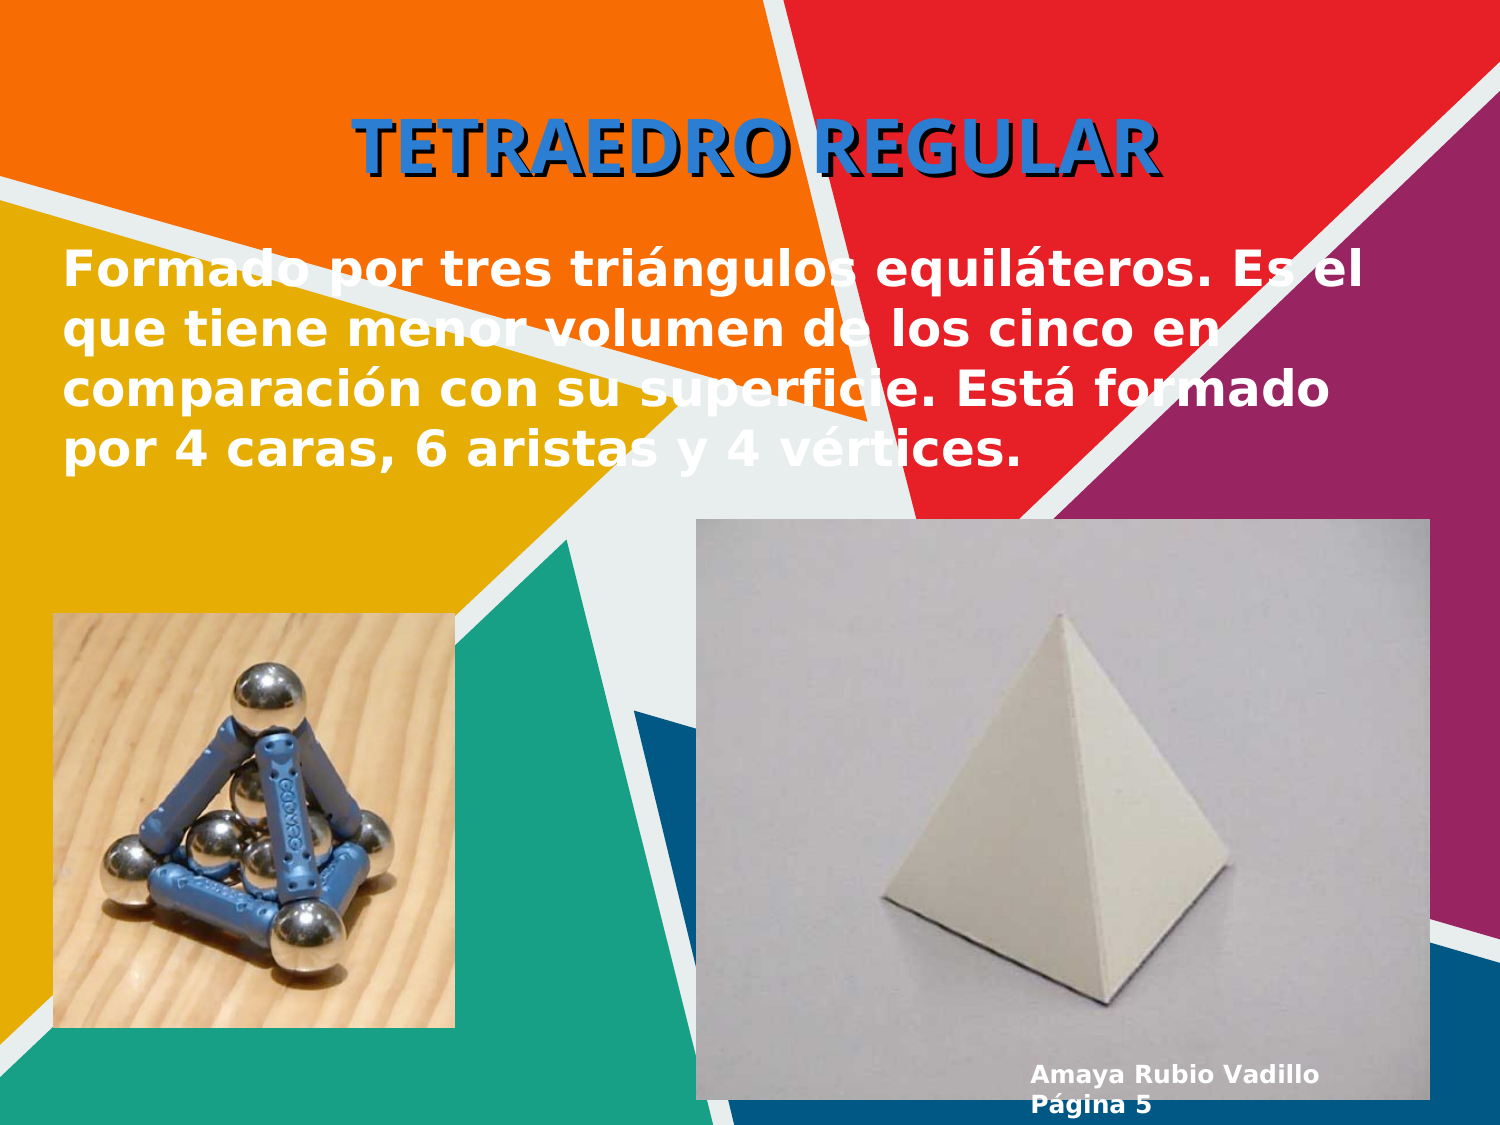

# TETRAEDRO REGULAR
Formado por tres triángulos equiláteros. Es el que tiene menor volumen de los cinco en comparación con su superficie. Está formado por 4 caras, 6 aristas y 4 vértices.
Amaya Rubio
6
Amaya Rubio Vadillo	 Página 5